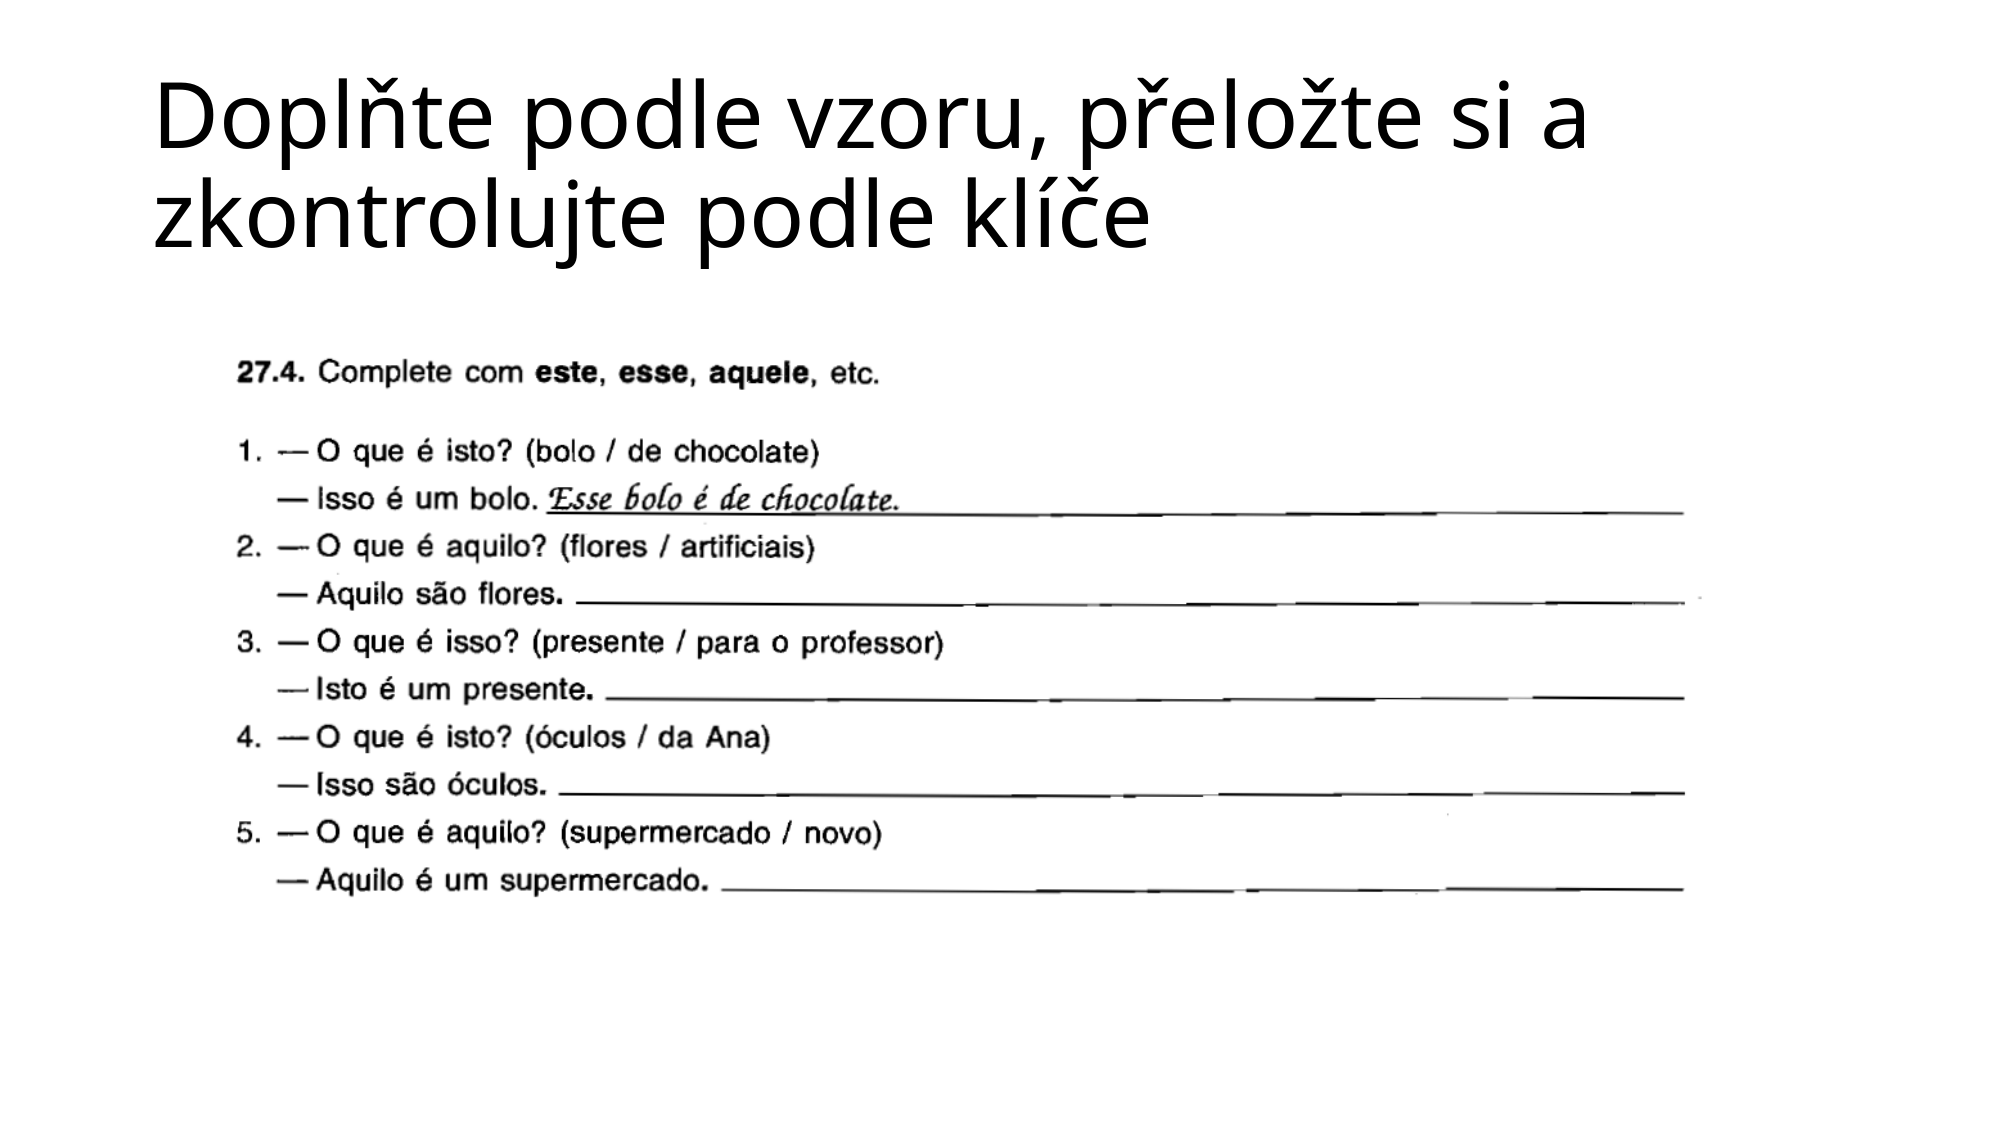

# Doplňte podle vzoru, přeložte si a zkontrolujte podle klíče